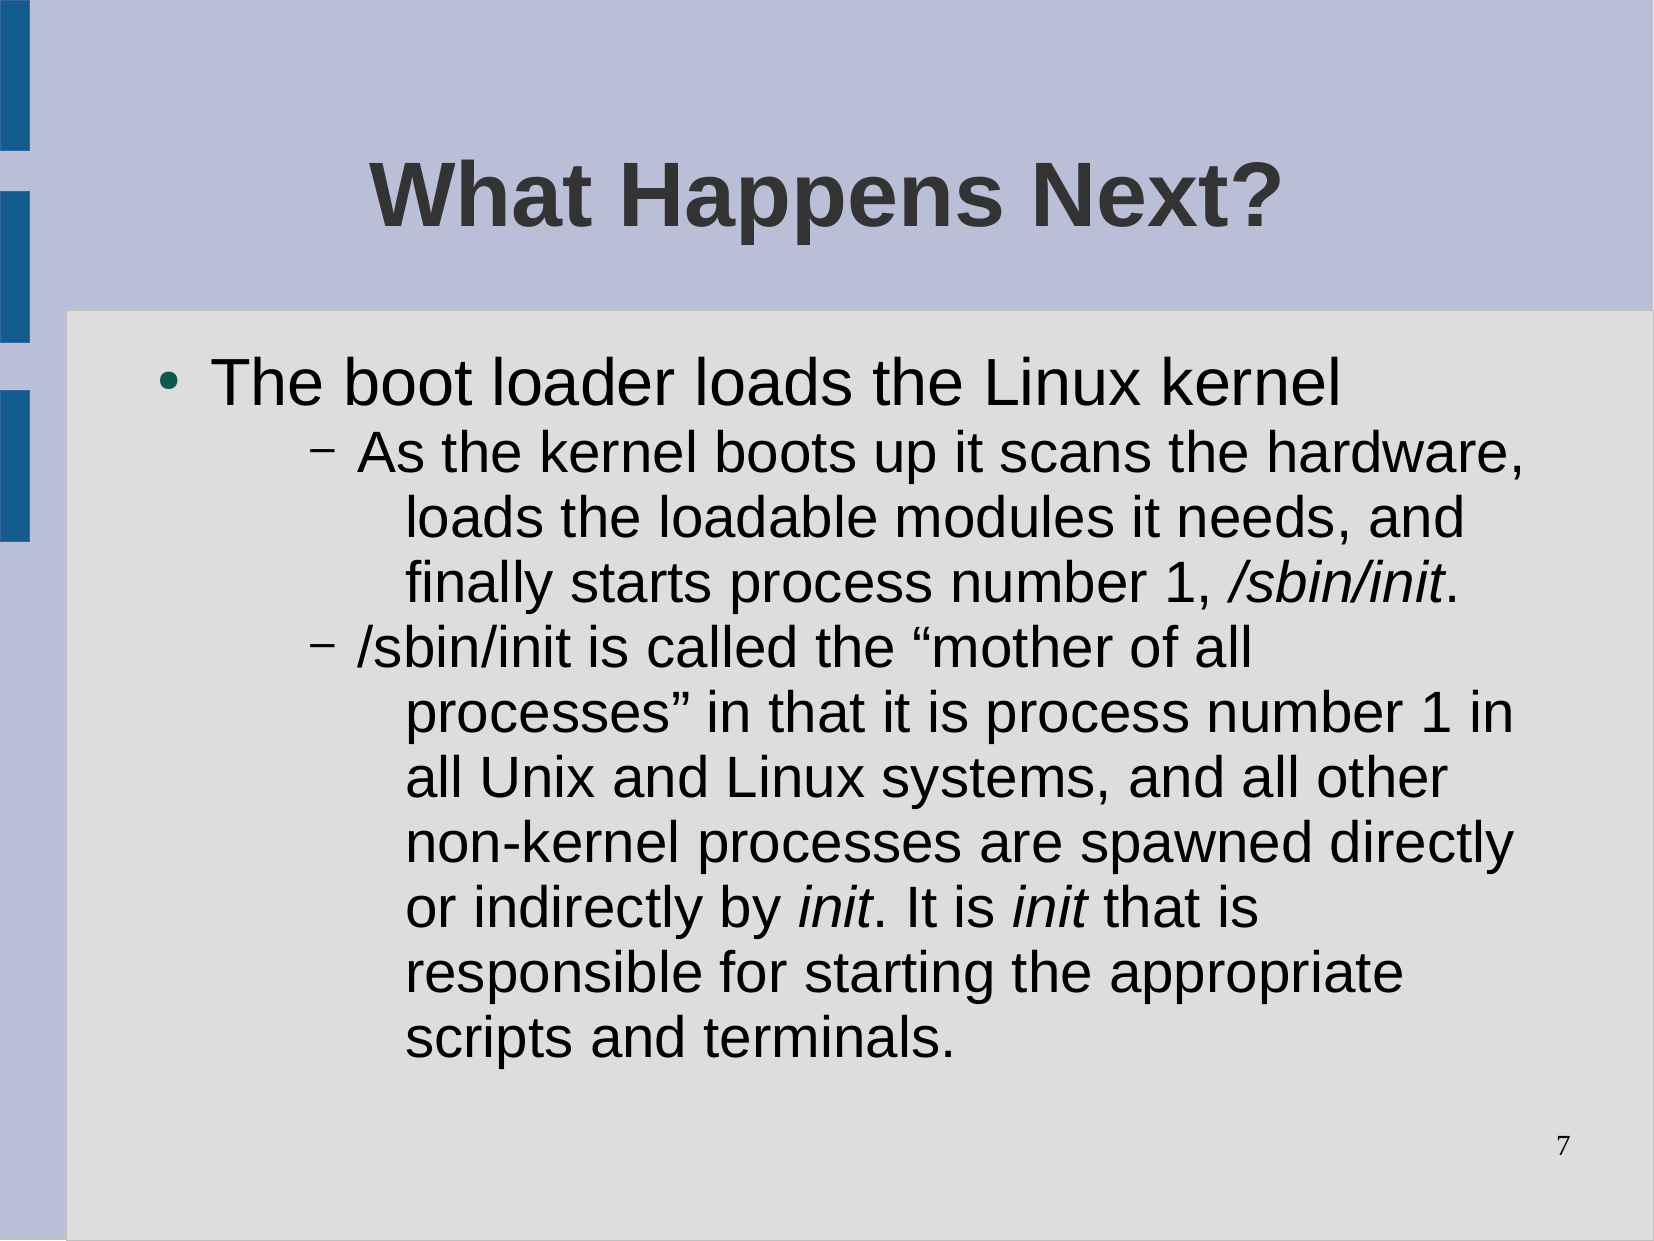

# What Happens Next?
The boot loader loads the Linux kernel
As the kernel boots up it scans the hardware, loads the loadable modules it needs, and finally starts process number 1, /sbin/init.
/sbin/init is called the “mother of all processes” in that it is process number 1 in all Unix and Linux systems, and all other non-kernel processes are spawned directly or indirectly by init. It is init that is responsible for starting the appropriate scripts and terminals.
7